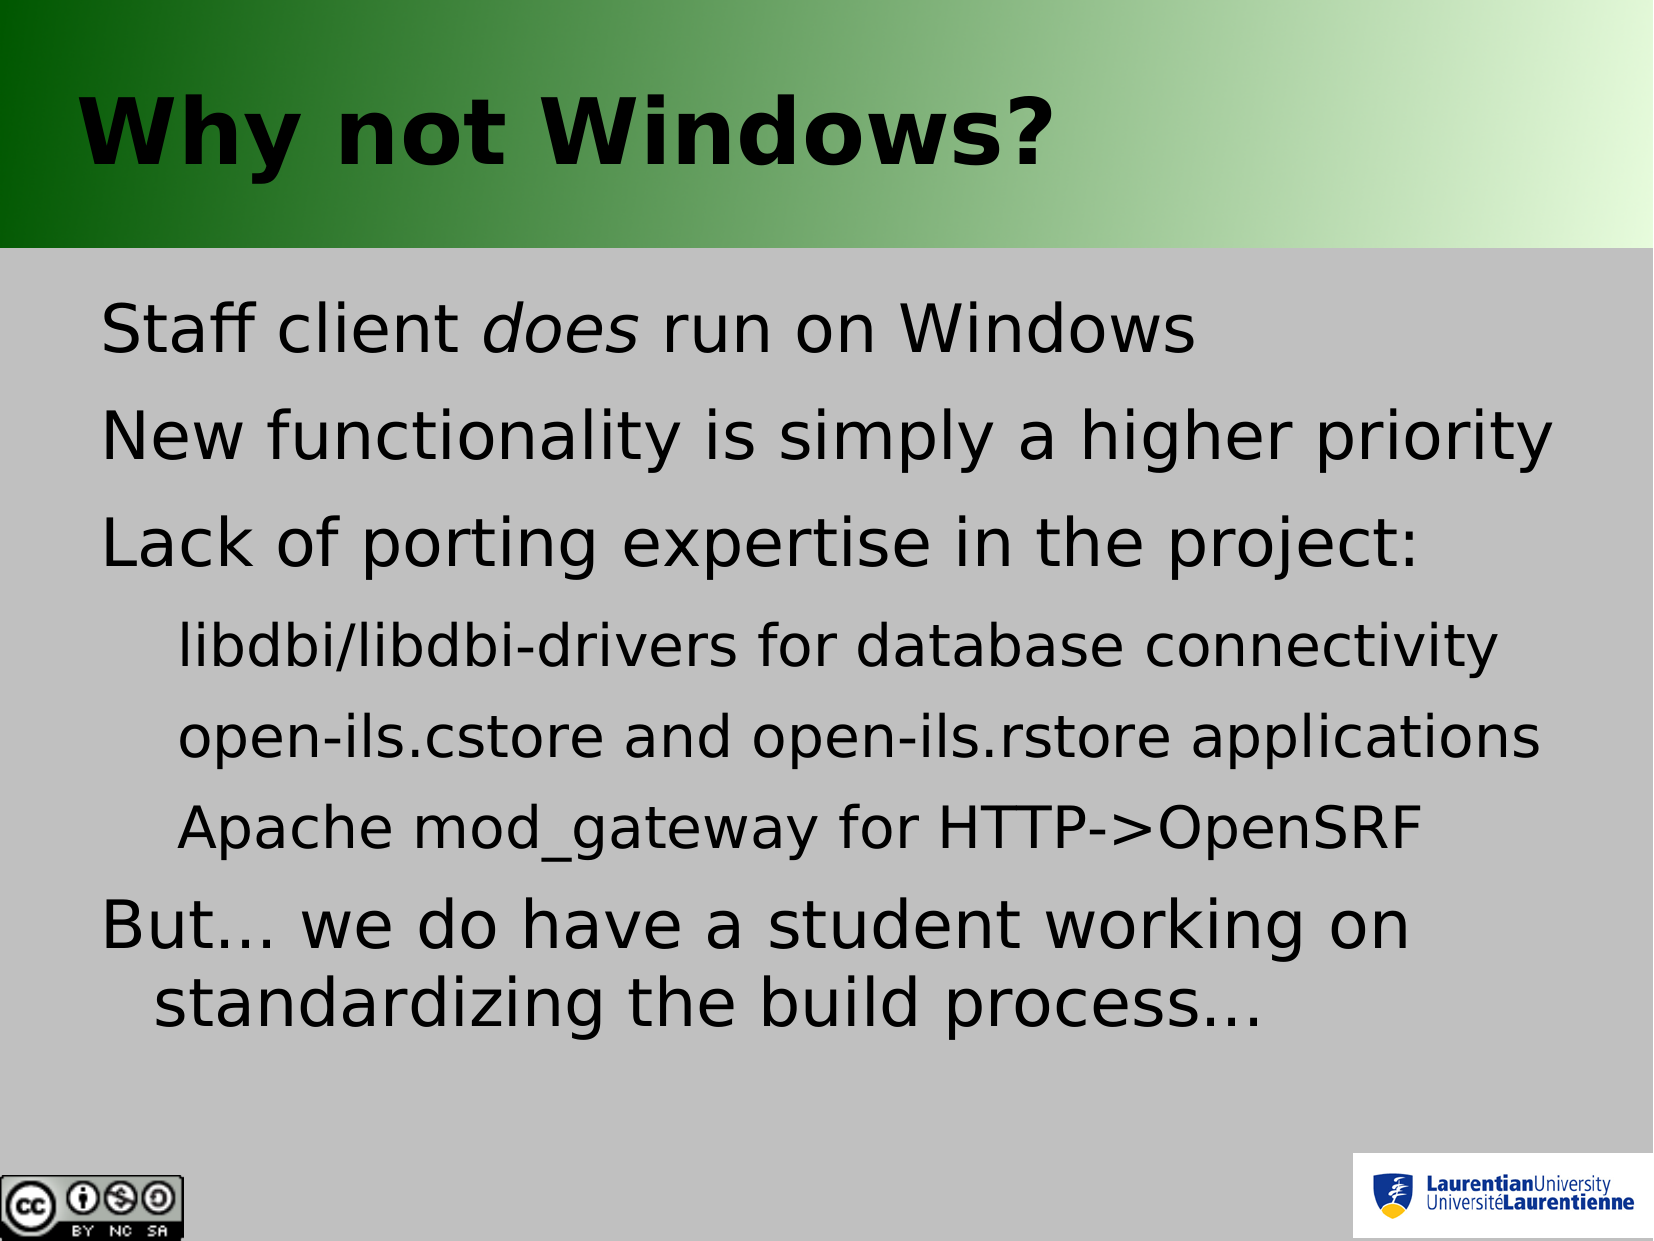

# Why not Windows?
Staff client does run on Windows
New functionality is simply a higher priority
Lack of porting expertise in the project:
libdbi/libdbi-drivers for database connectivity
open-ils.cstore and open-ils.rstore applications
Apache mod_gateway for HTTP->OpenSRF
But... we do have a student working on standardizing the build process...